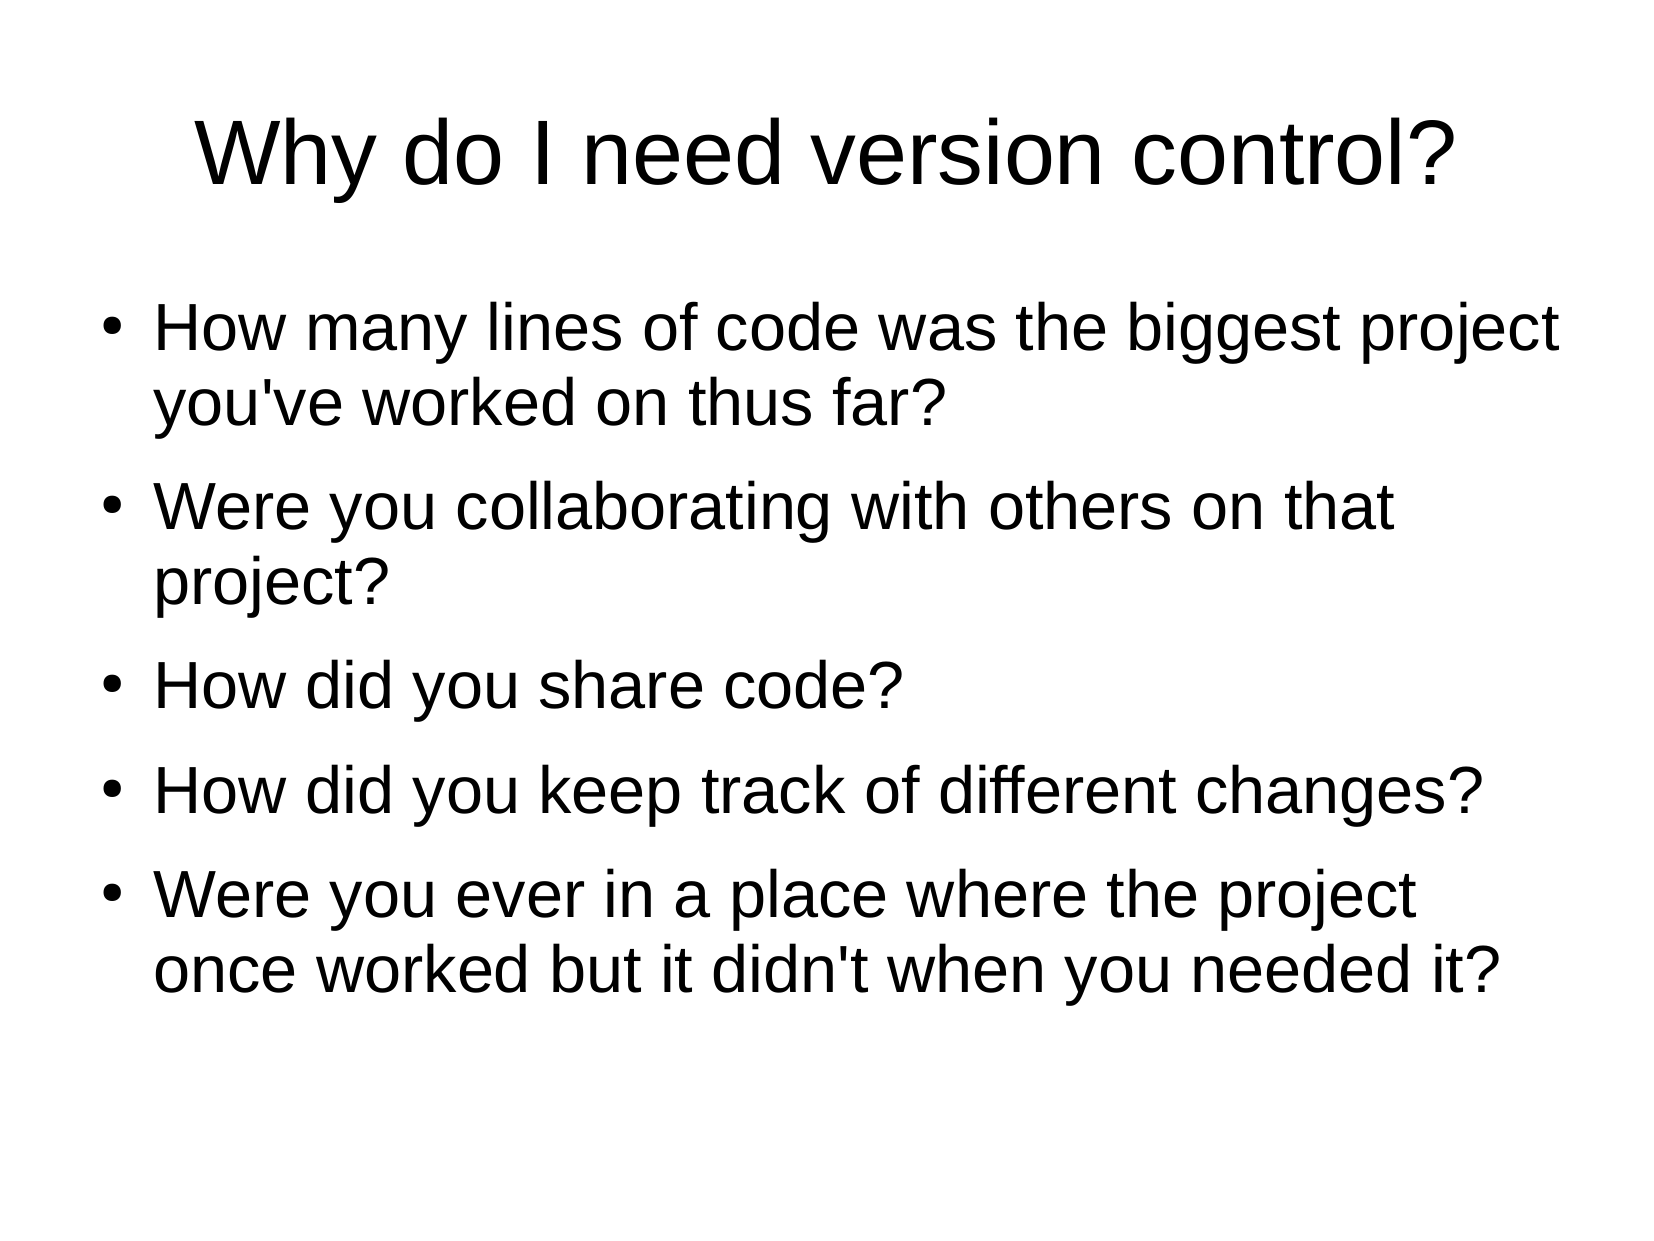

# Why do I need version control?
How many lines of code was the biggest project you've worked on thus far?
Were you collaborating with others on that project?
How did you share code?
How did you keep track of different changes?
Were you ever in a place where the project once worked but it didn't when you needed it?